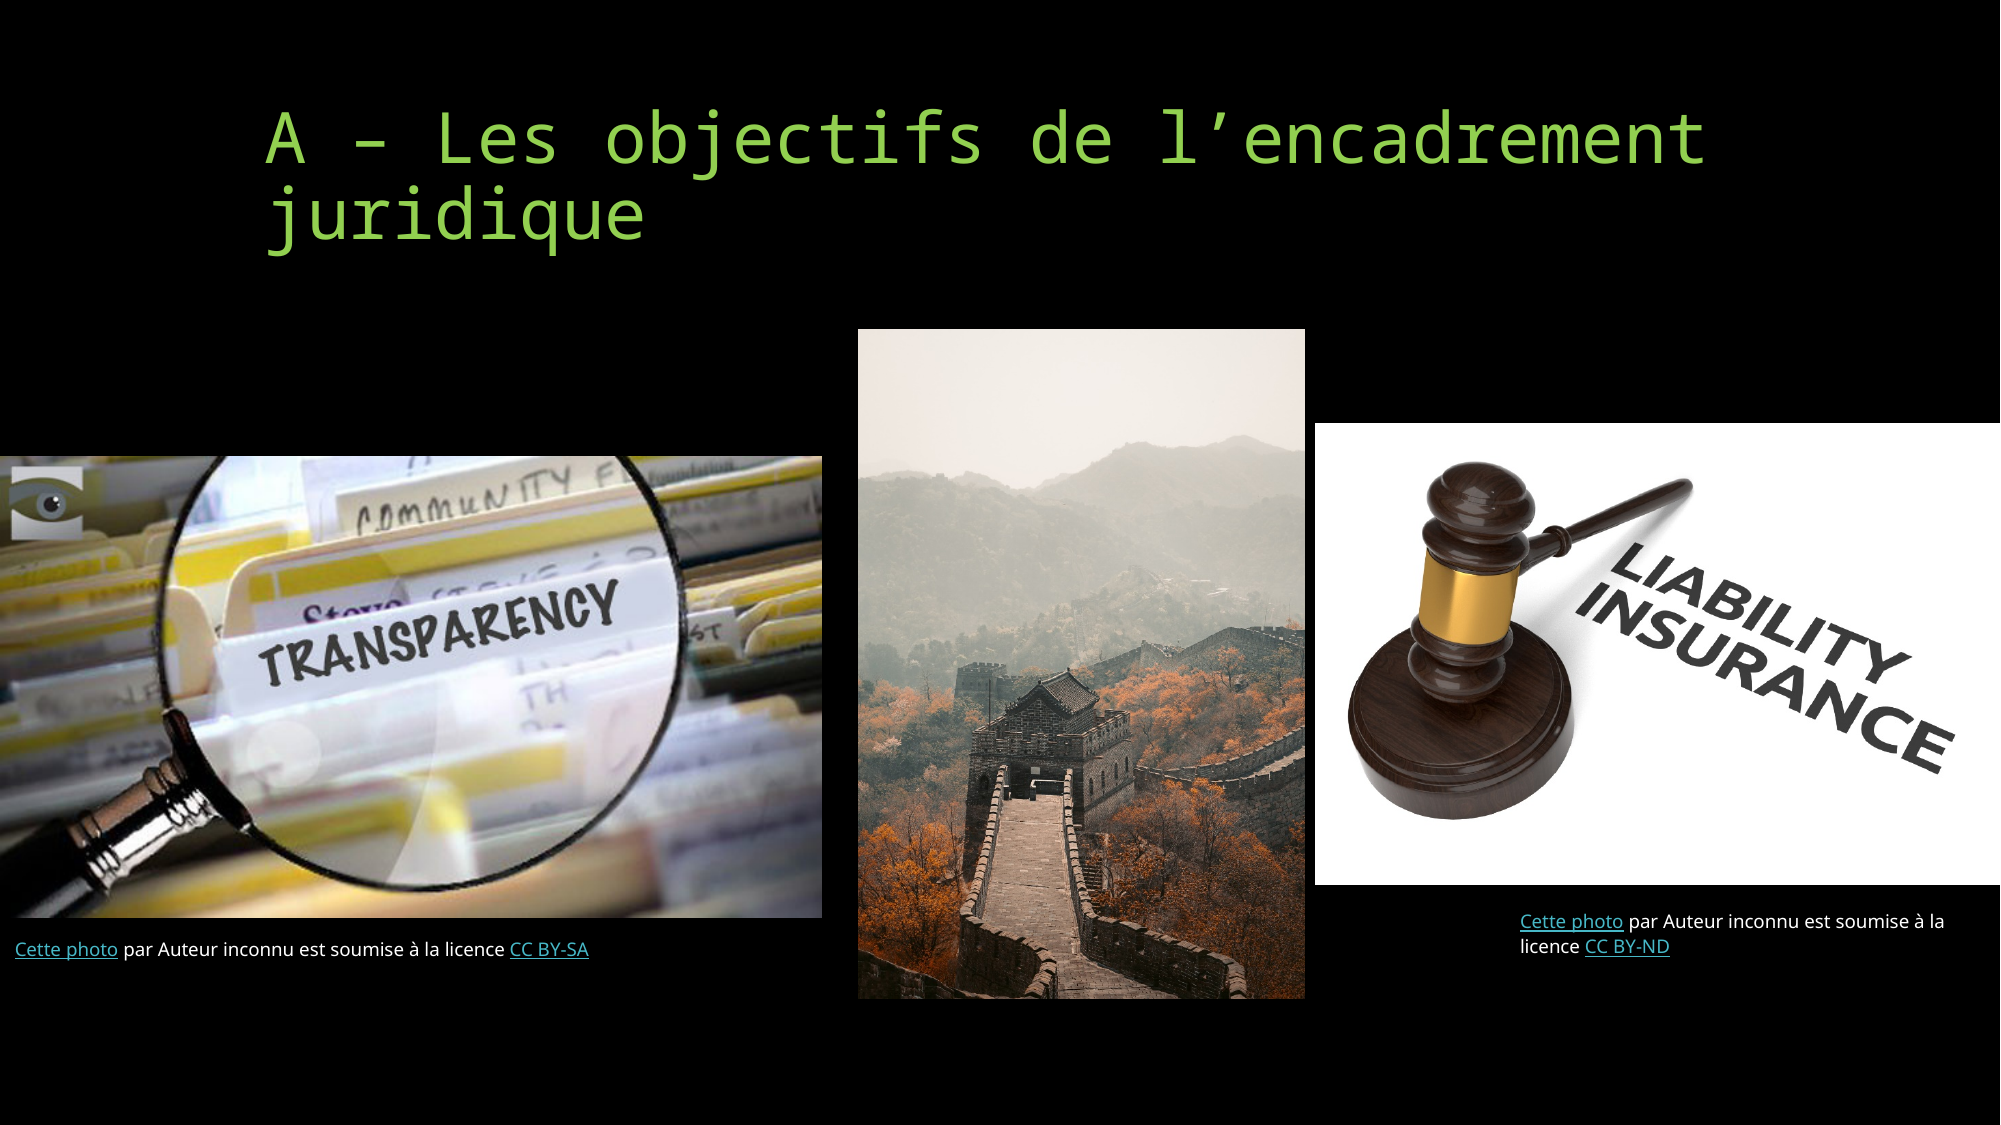

# A – Les objectifs de l’encadrement juridique
Cette photo par Auteur inconnu est soumise à la licence CC BY-ND
Cette photo par Auteur inconnu est soumise à la licence CC BY-SA